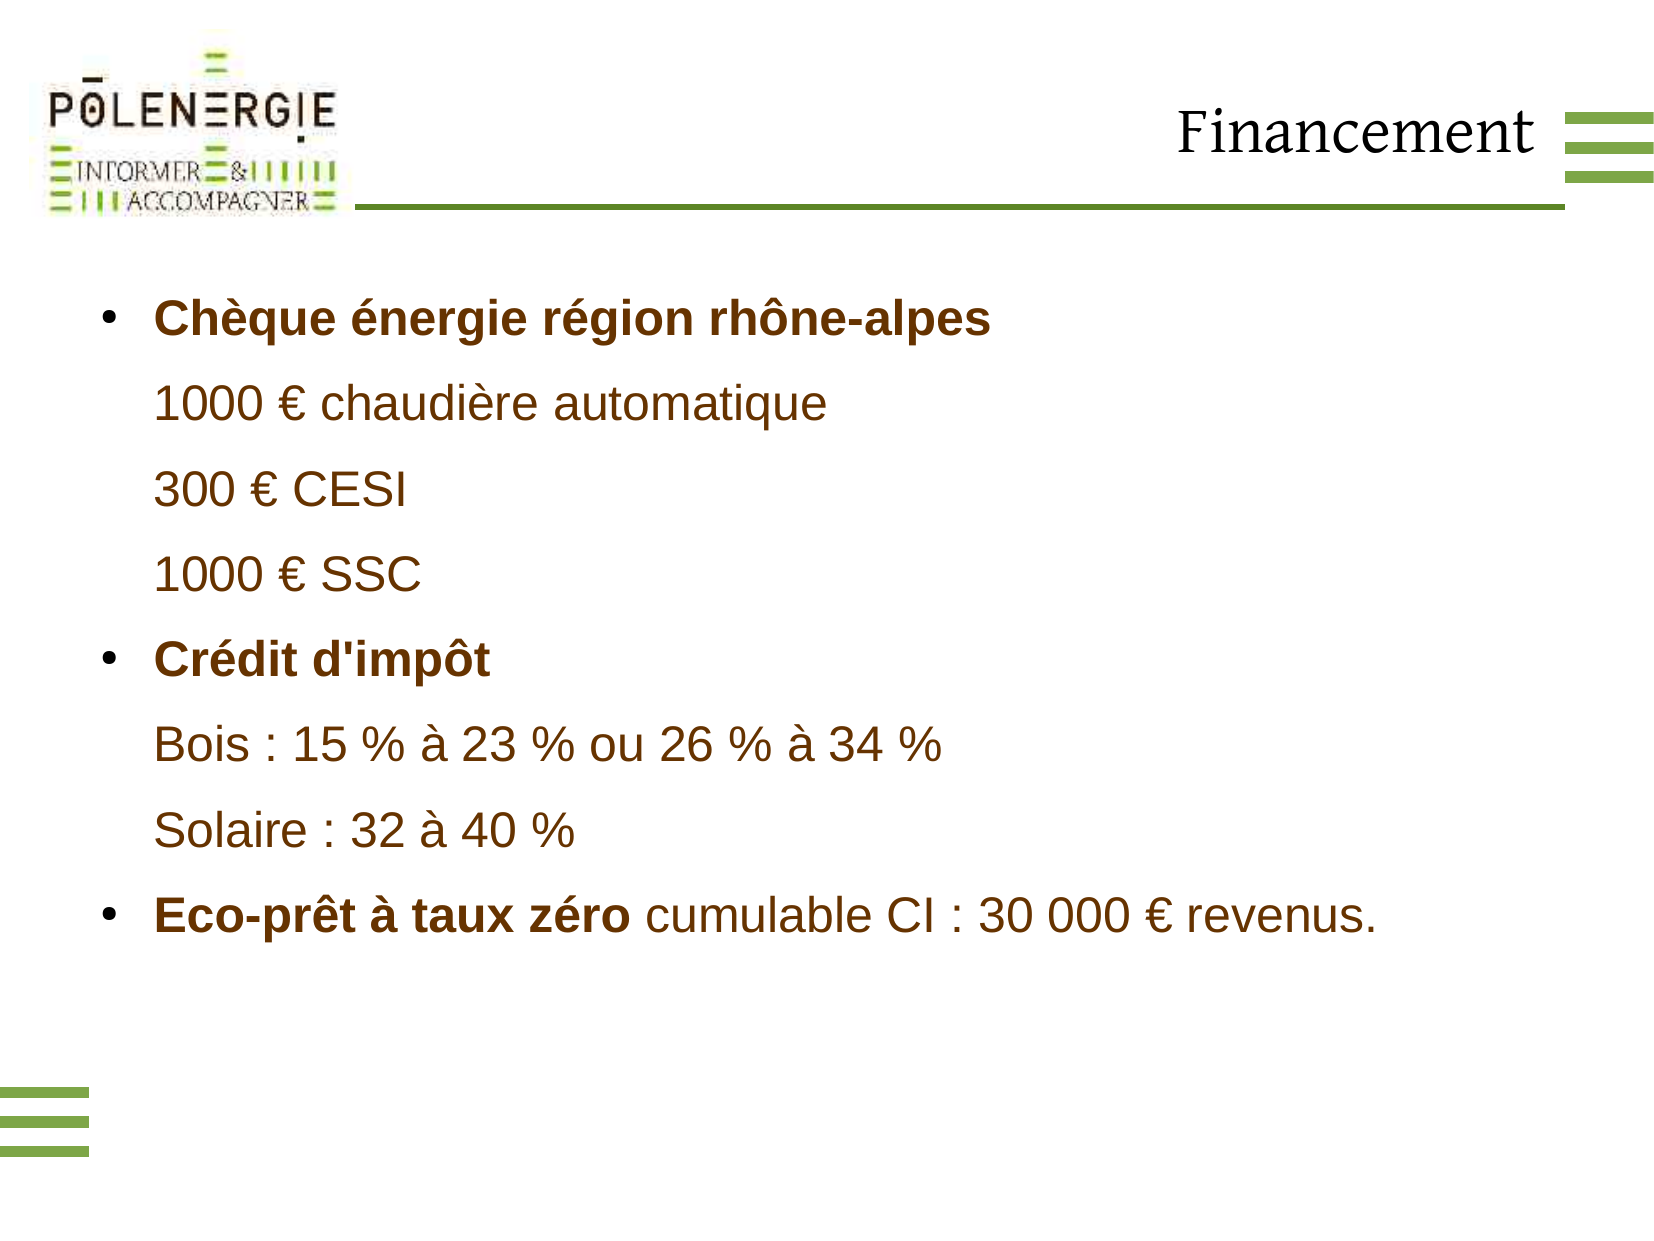

# Financement
Chèque énergie région rhône-alpes
1000 € chaudière automatique
300 € CESI
1000 € SSC
Crédit d'impôt
Bois : 15 % à 23 % ou 26 % à 34 %
Solaire : 32 à 40 %
Eco-prêt à taux zéro cumulable CI : 30 000 € revenus.